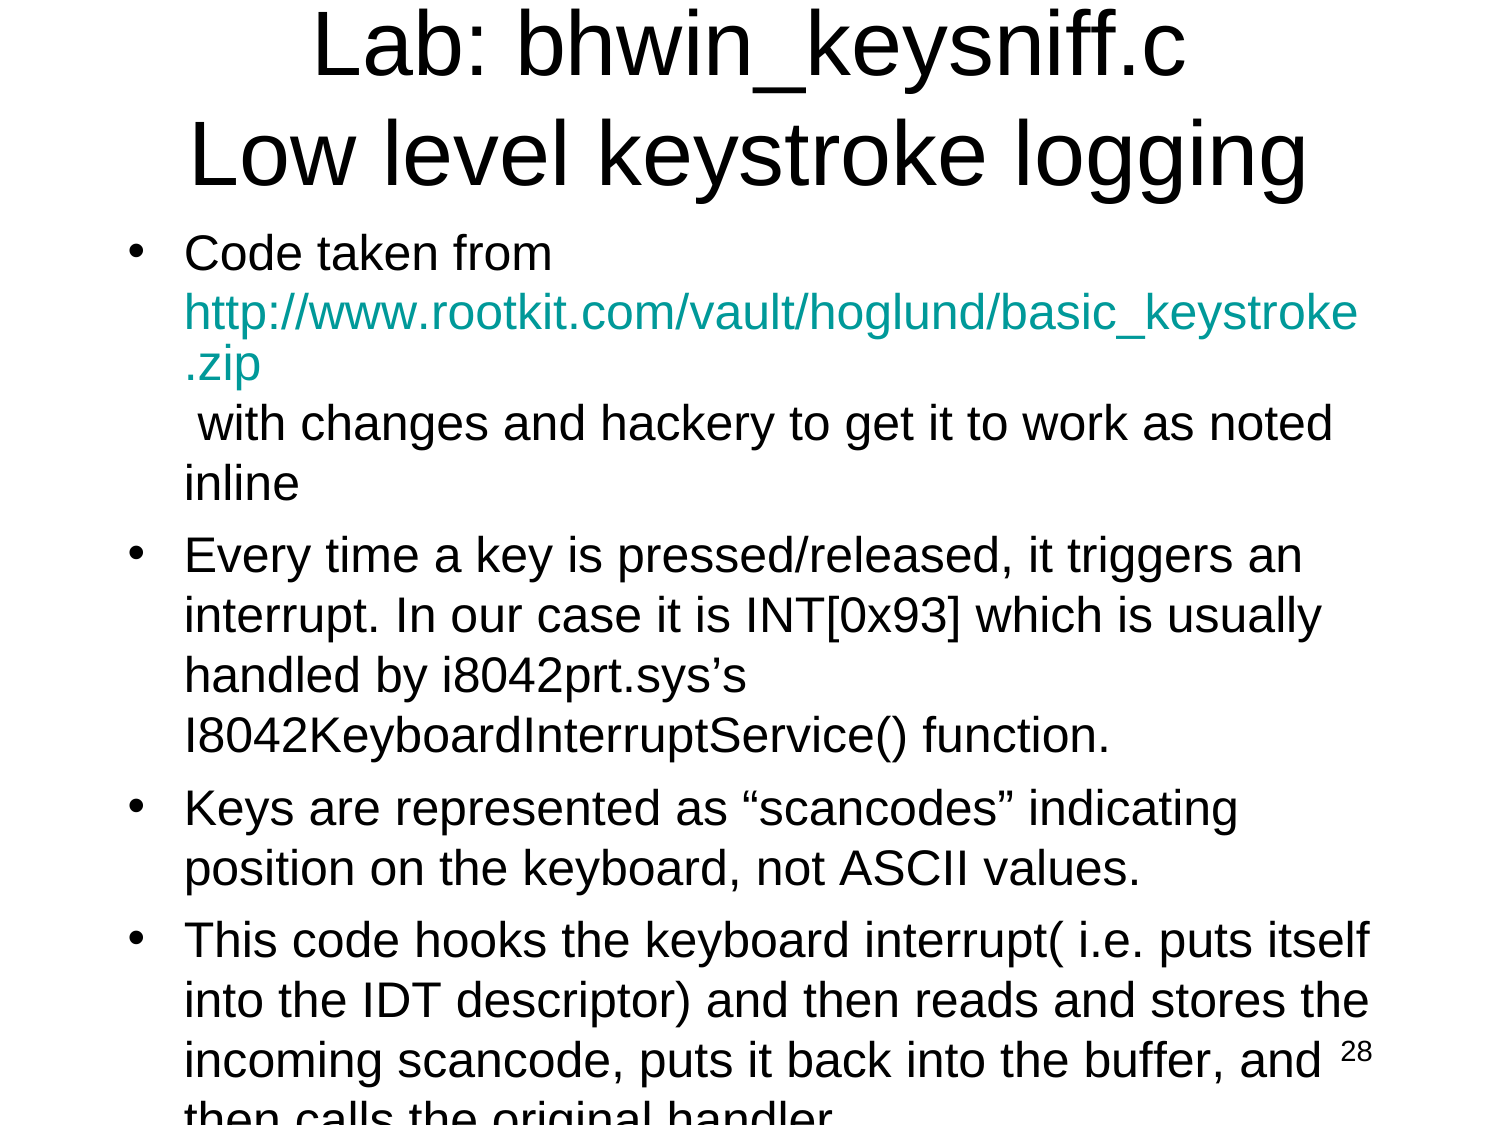

# Lab: bhwin_keysniff.c Low level keystroke logging
Code taken from http://www.rootkit.com/vault/hoglund/basic_keystroke.zip with changes and hackery to get it to work as noted inline
Every time a key is pressed/released, it triggers an interrupt. In our case it is INT[0x93] which is usually handled by i8042prt.sys’s I8042KeyboardInterruptService() function.
Keys are represented as “scancodes” indicating position on the keyboard, not ASCII values.
This code hooks the keyboard interrupt( i.e. puts itself into the IDT descriptor) and then reads and stores the incoming scancode, puts it back into the buffer, and then calls the original handler.